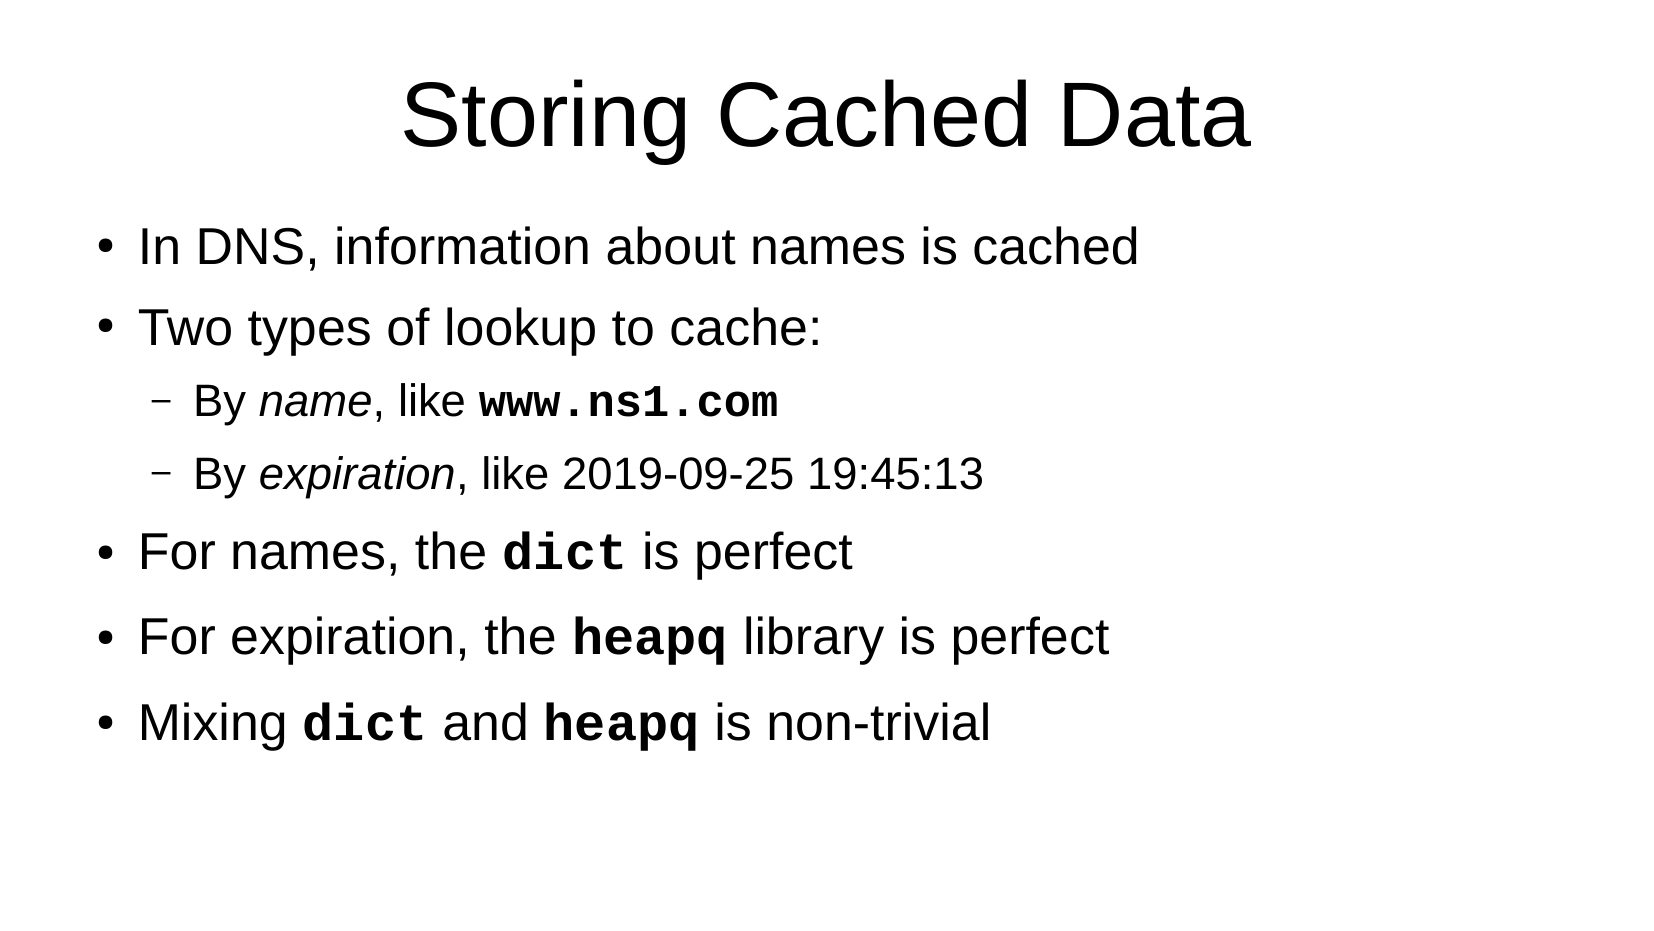

# Storing Cached Data
In DNS, information about names is cached
Two types of lookup to cache:
By name, like www.ns1.com
By expiration, like 2019-09-25 19:45:13
For names, the dict is perfect
For expiration, the heapq library is perfect
Mixing dict and heapq is non-trivial